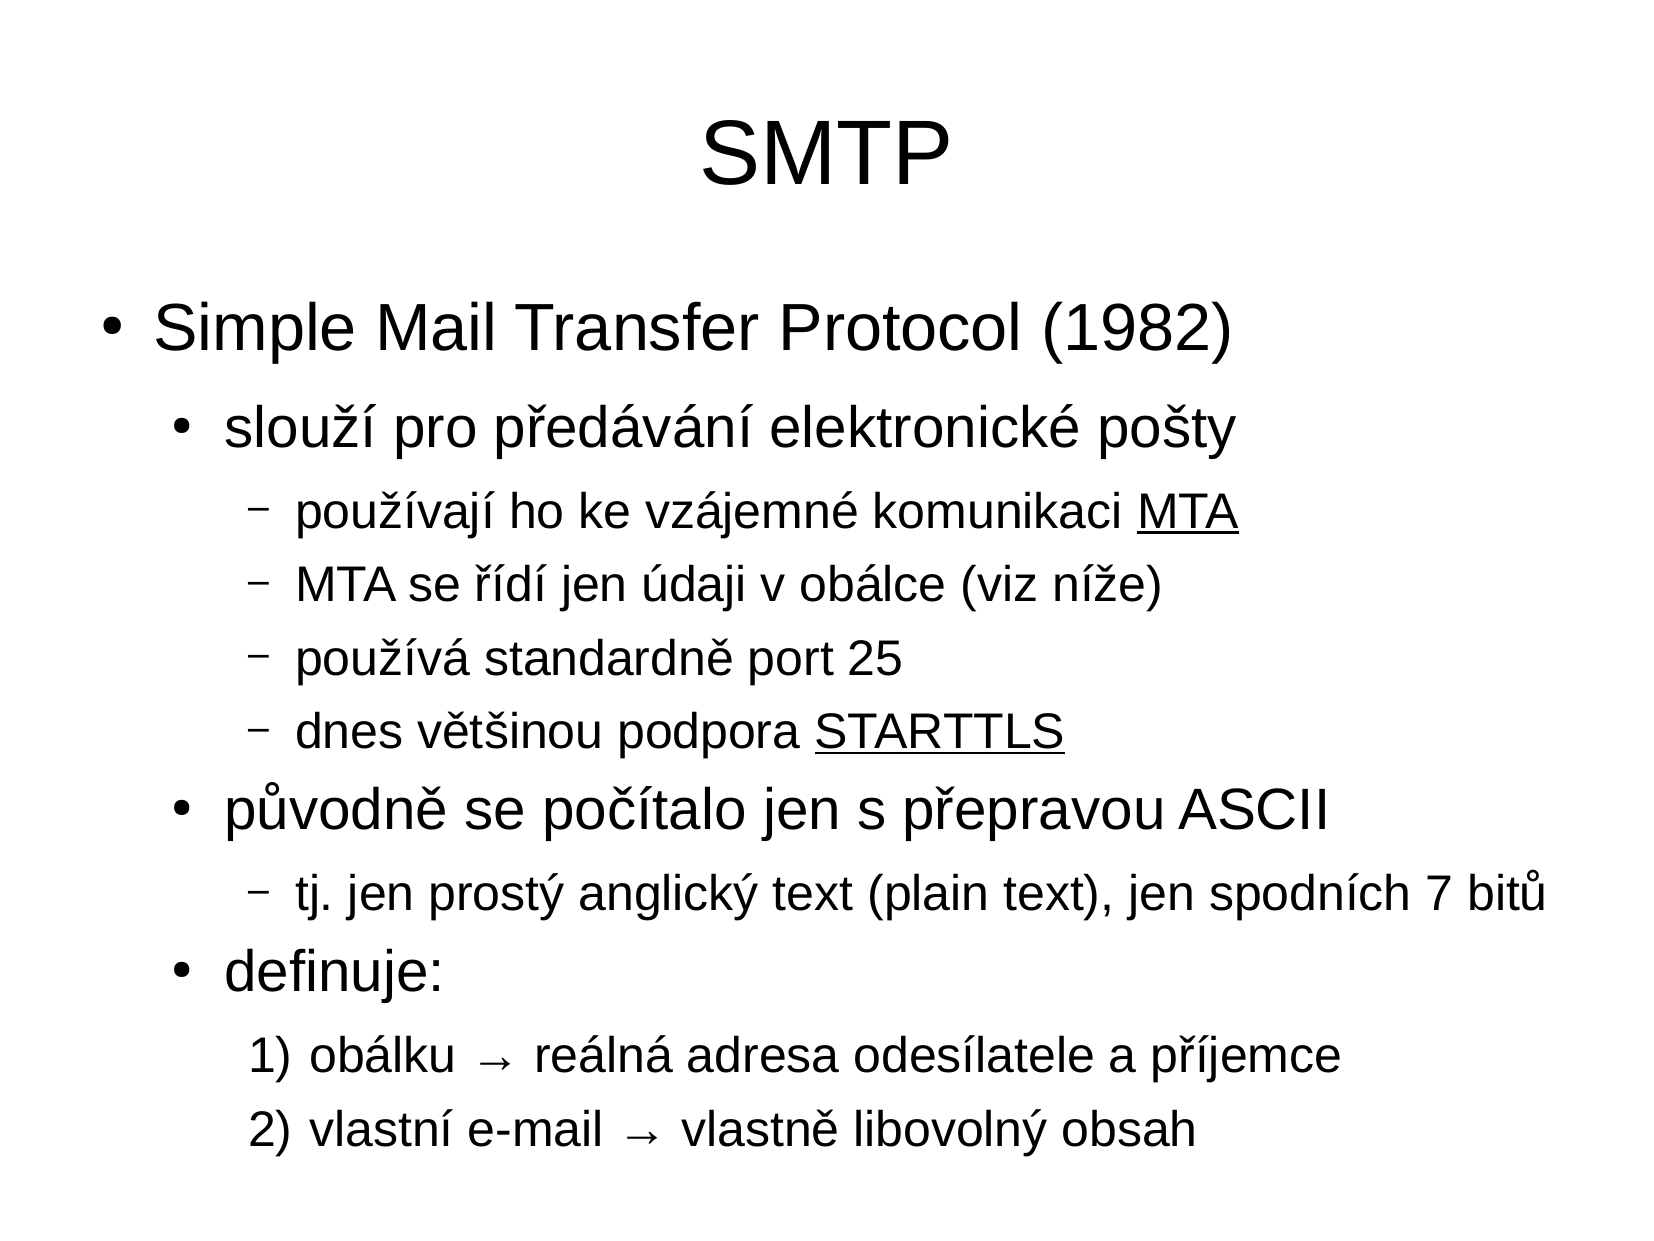

# SMTP
Simple Mail Transfer Protocol (1982)
slouží pro předávání elektronické pošty
používají ho ke vzájemné komunikaci MTA
MTA se řídí jen údaji v obálce (viz níže)
používá standardně port 25
dnes většinou podpora STARTTLS
původně se počítalo jen s přepravou ASCII
tj. jen prostý anglický text (plain text), jen spodních 7 bitů
definuje:
 obálku → reálná adresa odesílatele a příjemce
 vlastní e-mail → vlastně libovolný obsah